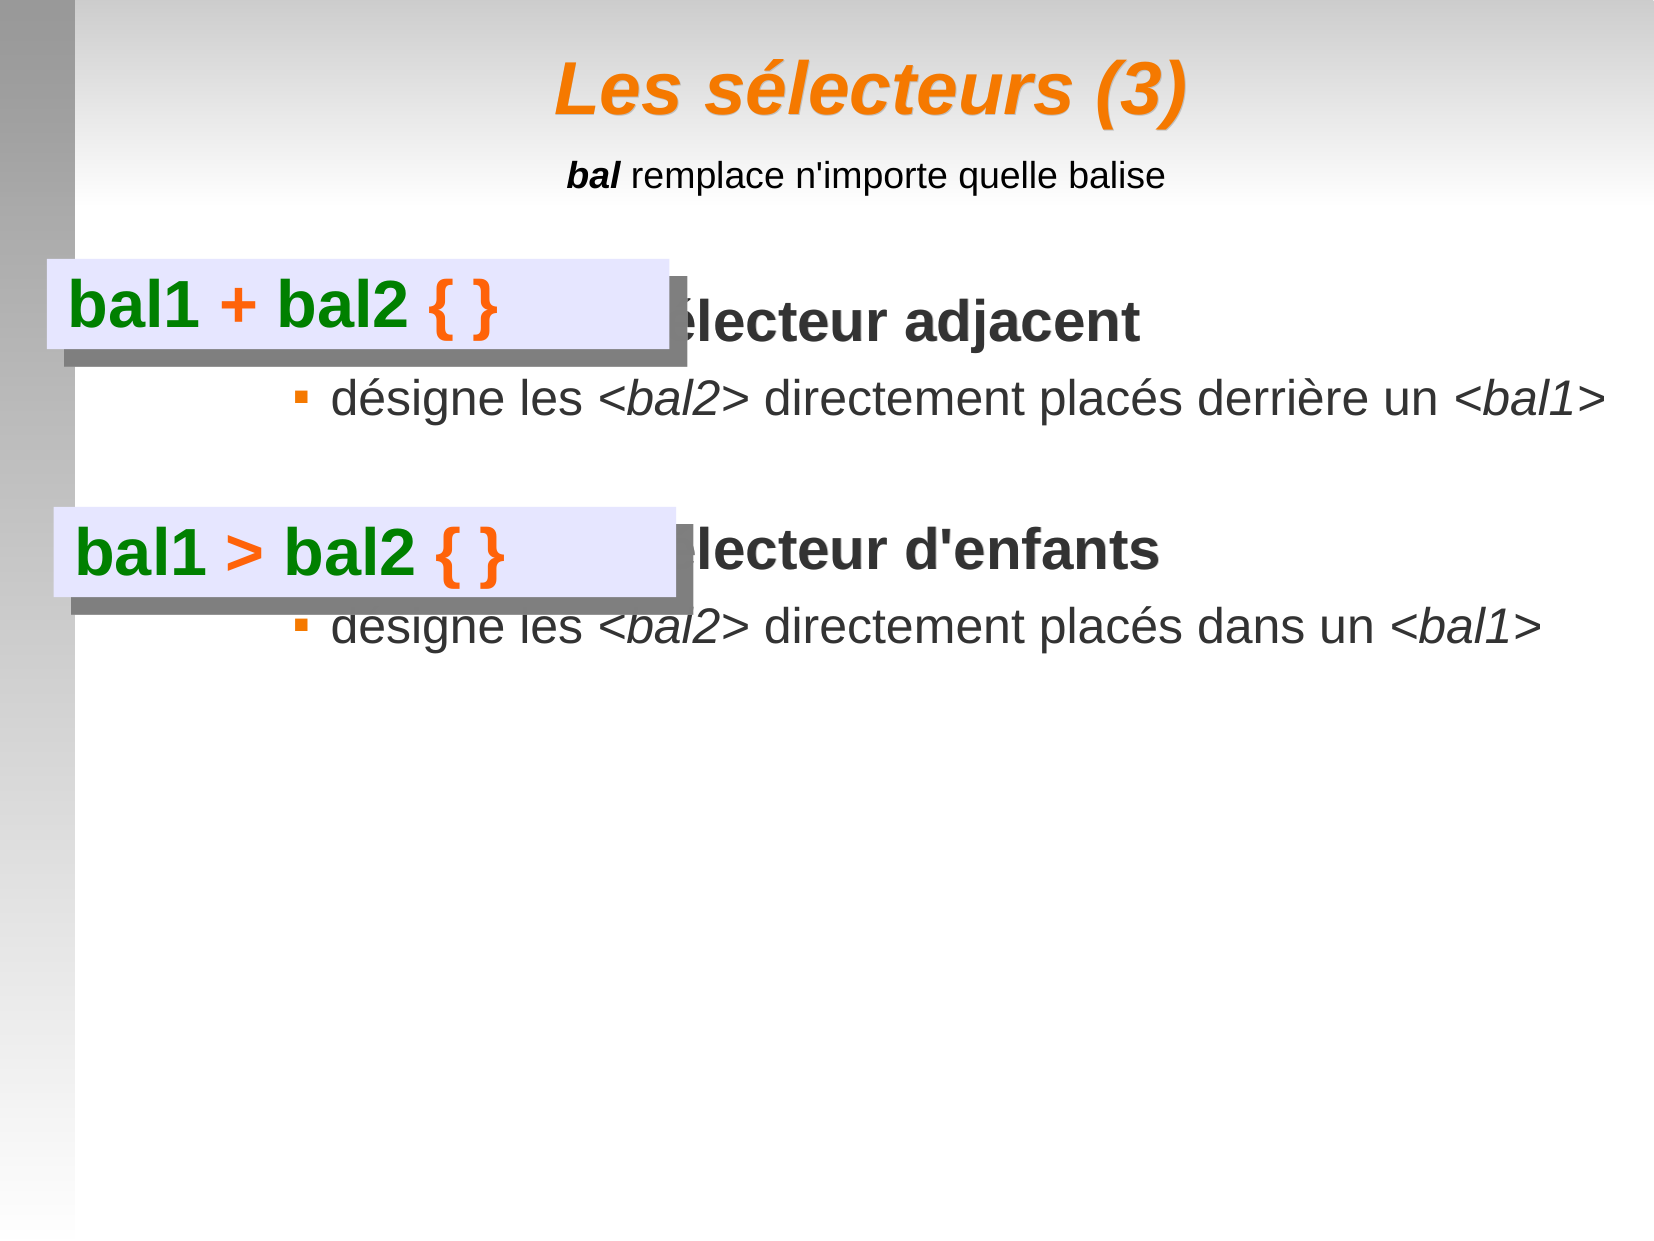

# Les sélecteurs (3)
bal remplace n'importe quelle balise
bal1 + bal2 { }
.						sélecteur adjacent
désigne les <bal2> directement placés derrière un <bal1>
.						sélecteur d'enfants
désigne les <bal2> directement placés dans un <bal1>
bal1 > bal2 { }